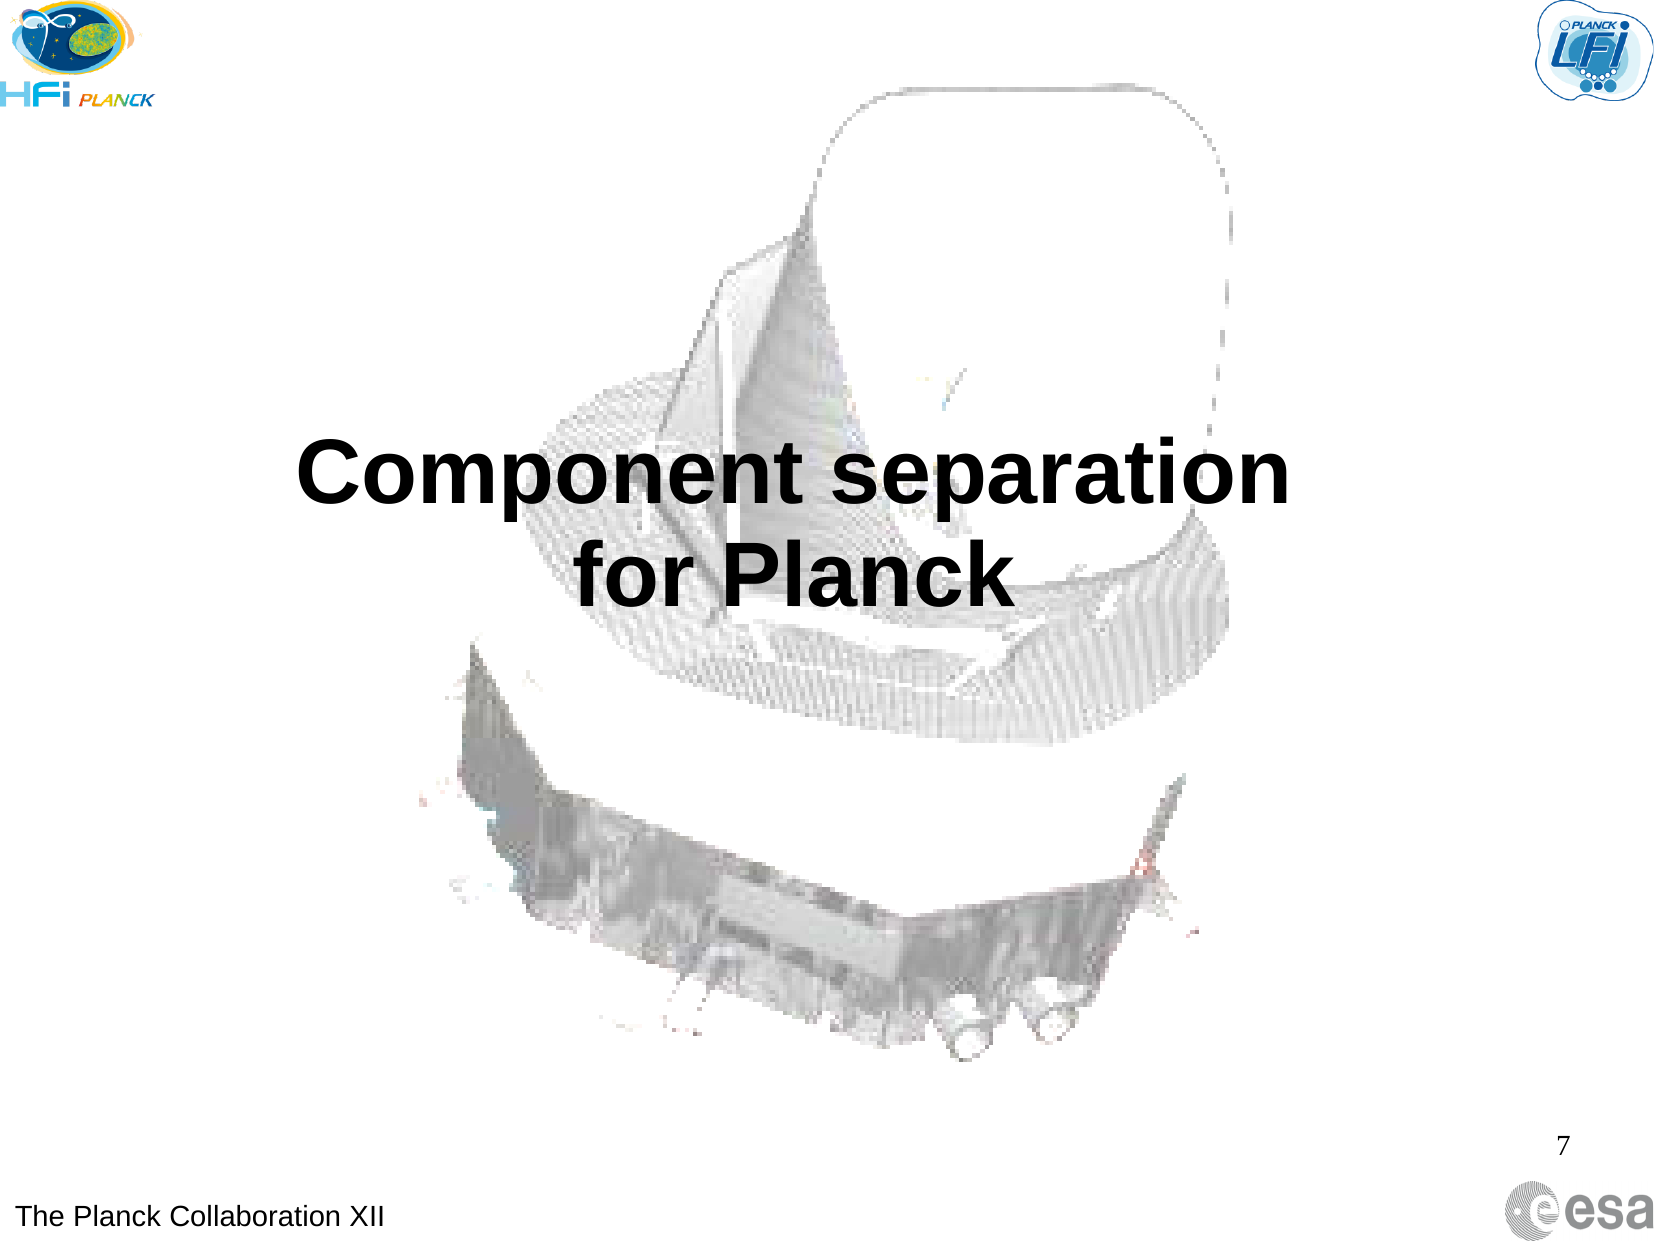

Component separation for Planck
7
The Planck Collaboration XII